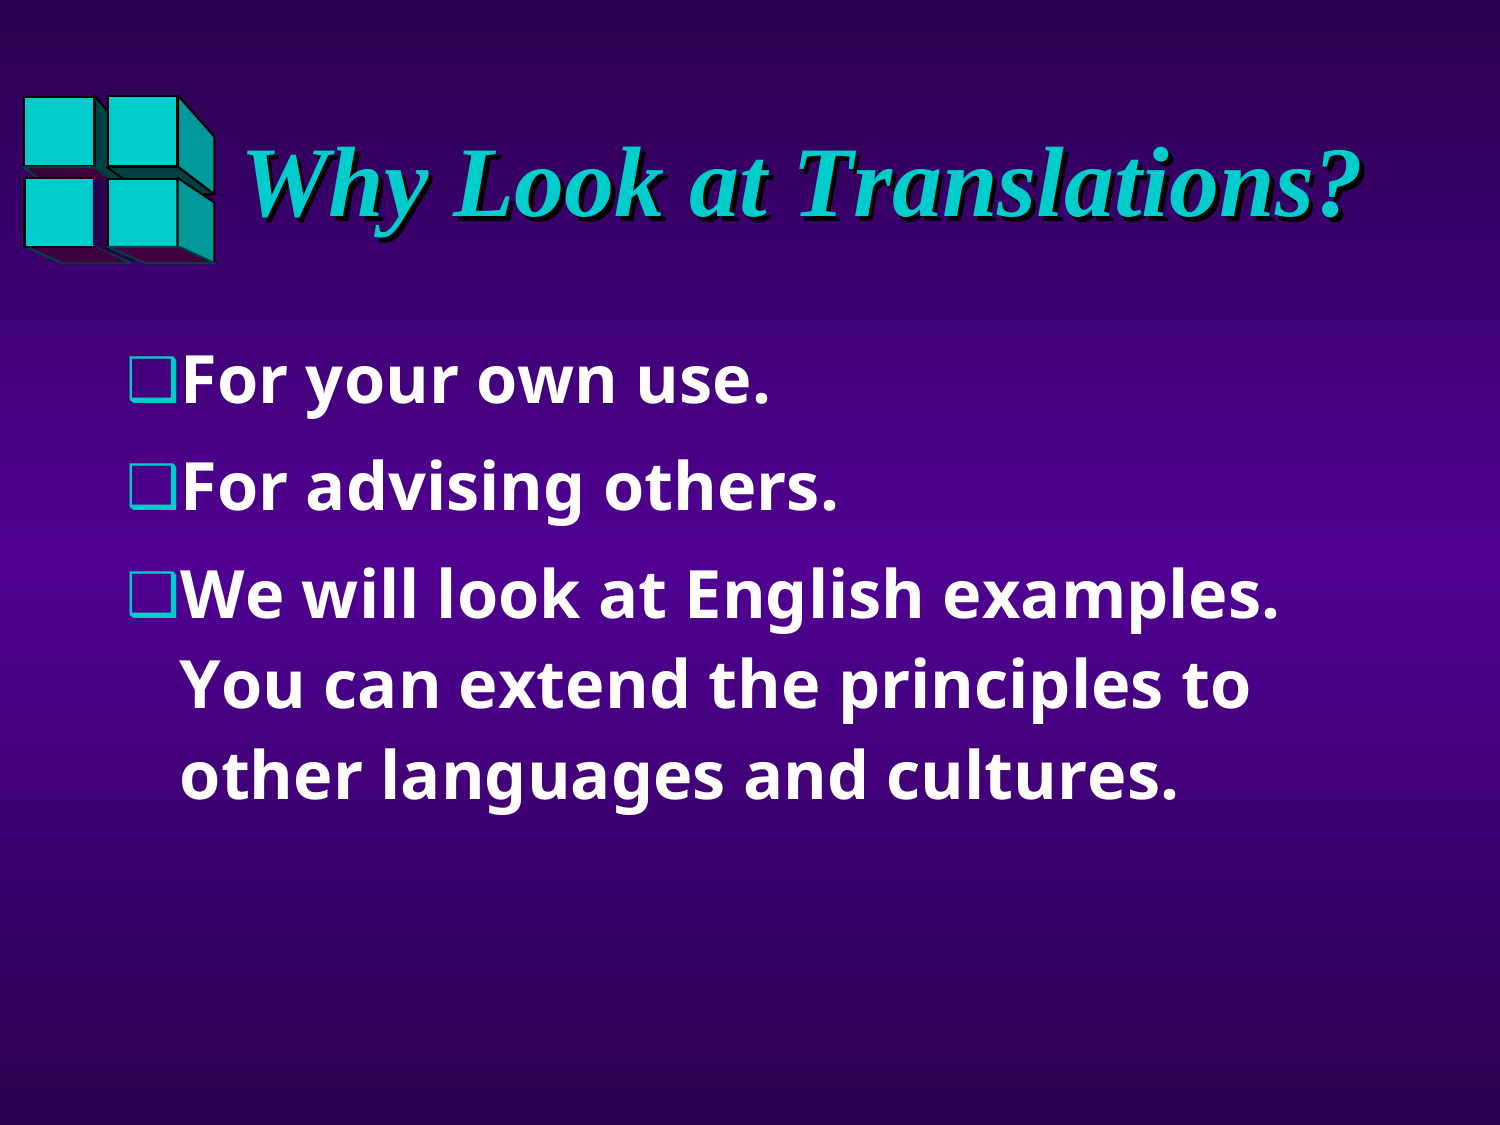

# Why Look at Translations?
For your own use.
For advising others.
We will look at English examples. You can extend the principles to other languages and cultures.